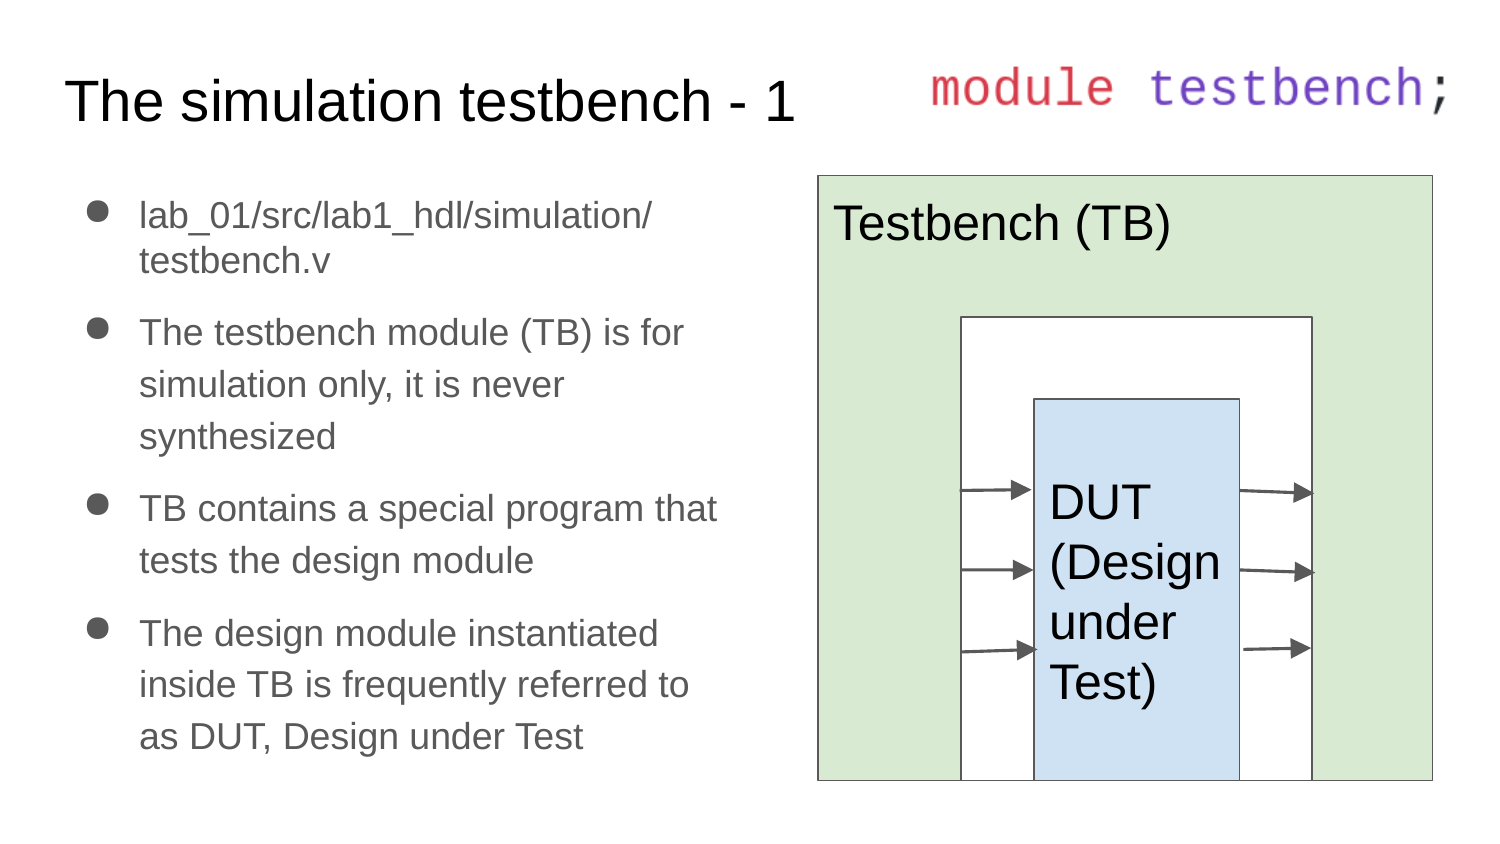

# The simulation testbench - 1
lab_01/src/lab1_hdl/simulation/testbench.v
The testbench module (TB) is for simulation only, it is never synthesized
TB contains a special program that tests the design module
The design module instantiated inside TB is frequently referred to as DUT, Design under Test
Testbench (TB)
DUT
(Design under Test)